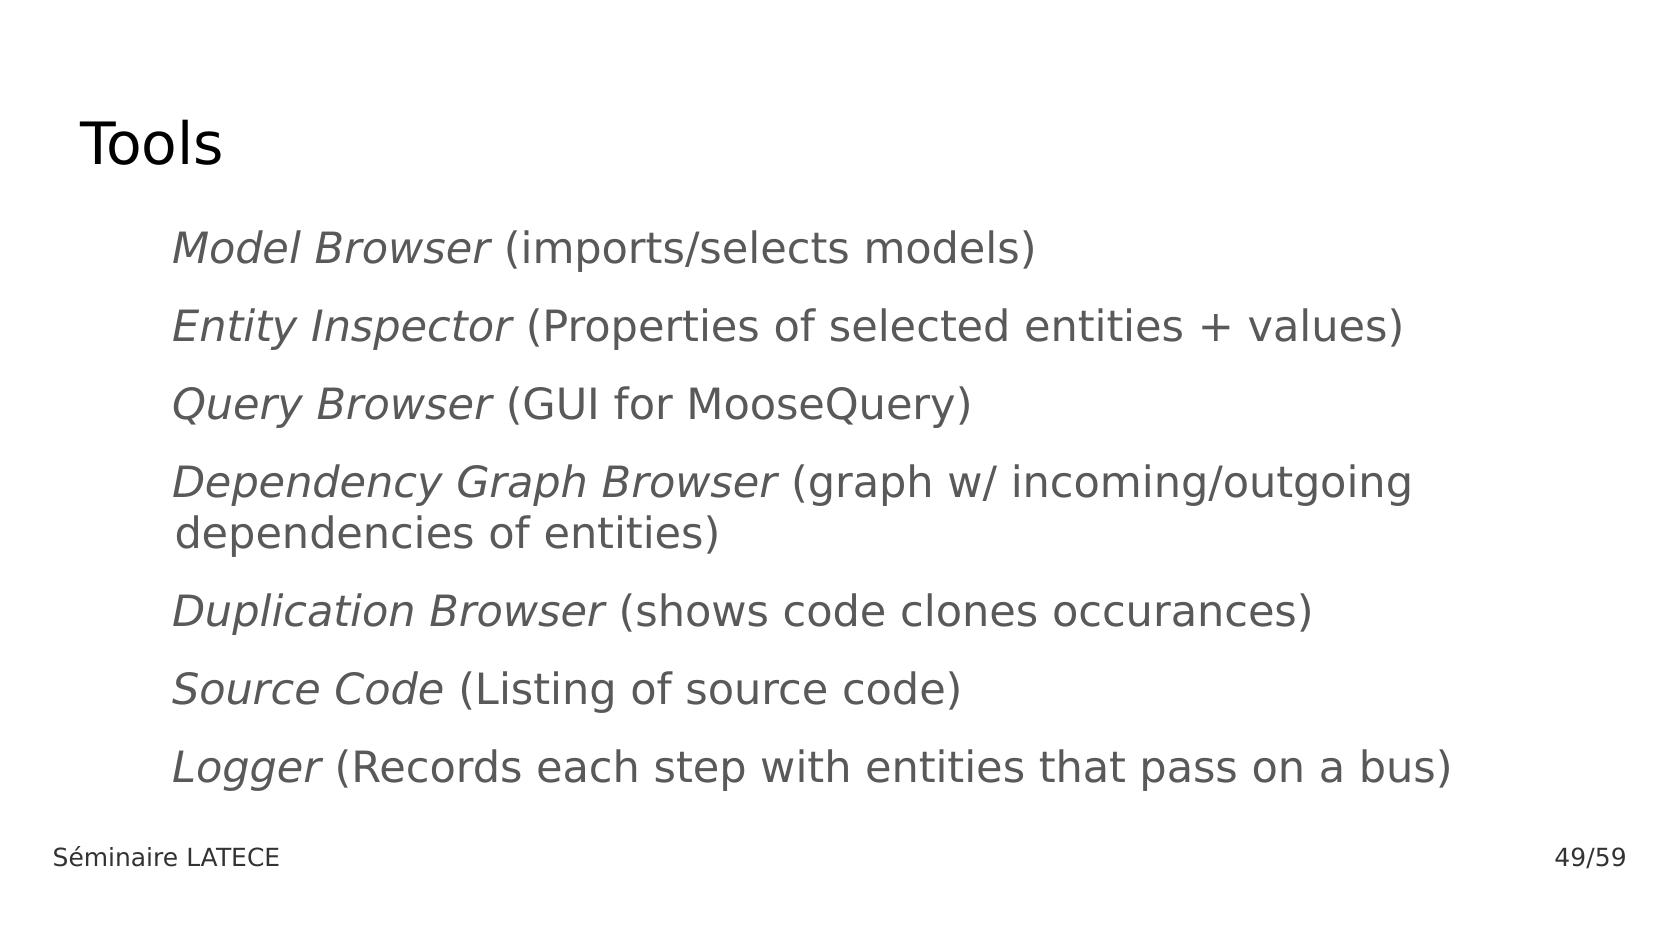

# Tools
Model Browser (imports/selects models)
Entity Inspector (Properties of selected entities + values)
Query Browser (GUI for MooseQuery)
Dependency Graph Browser (graph w/ incoming/outgoing dependencies of entities)
Duplication Browser (shows code clones occurances)
Source Code (Listing of source code)
Logger (Records each step with entities that pass on a bus)